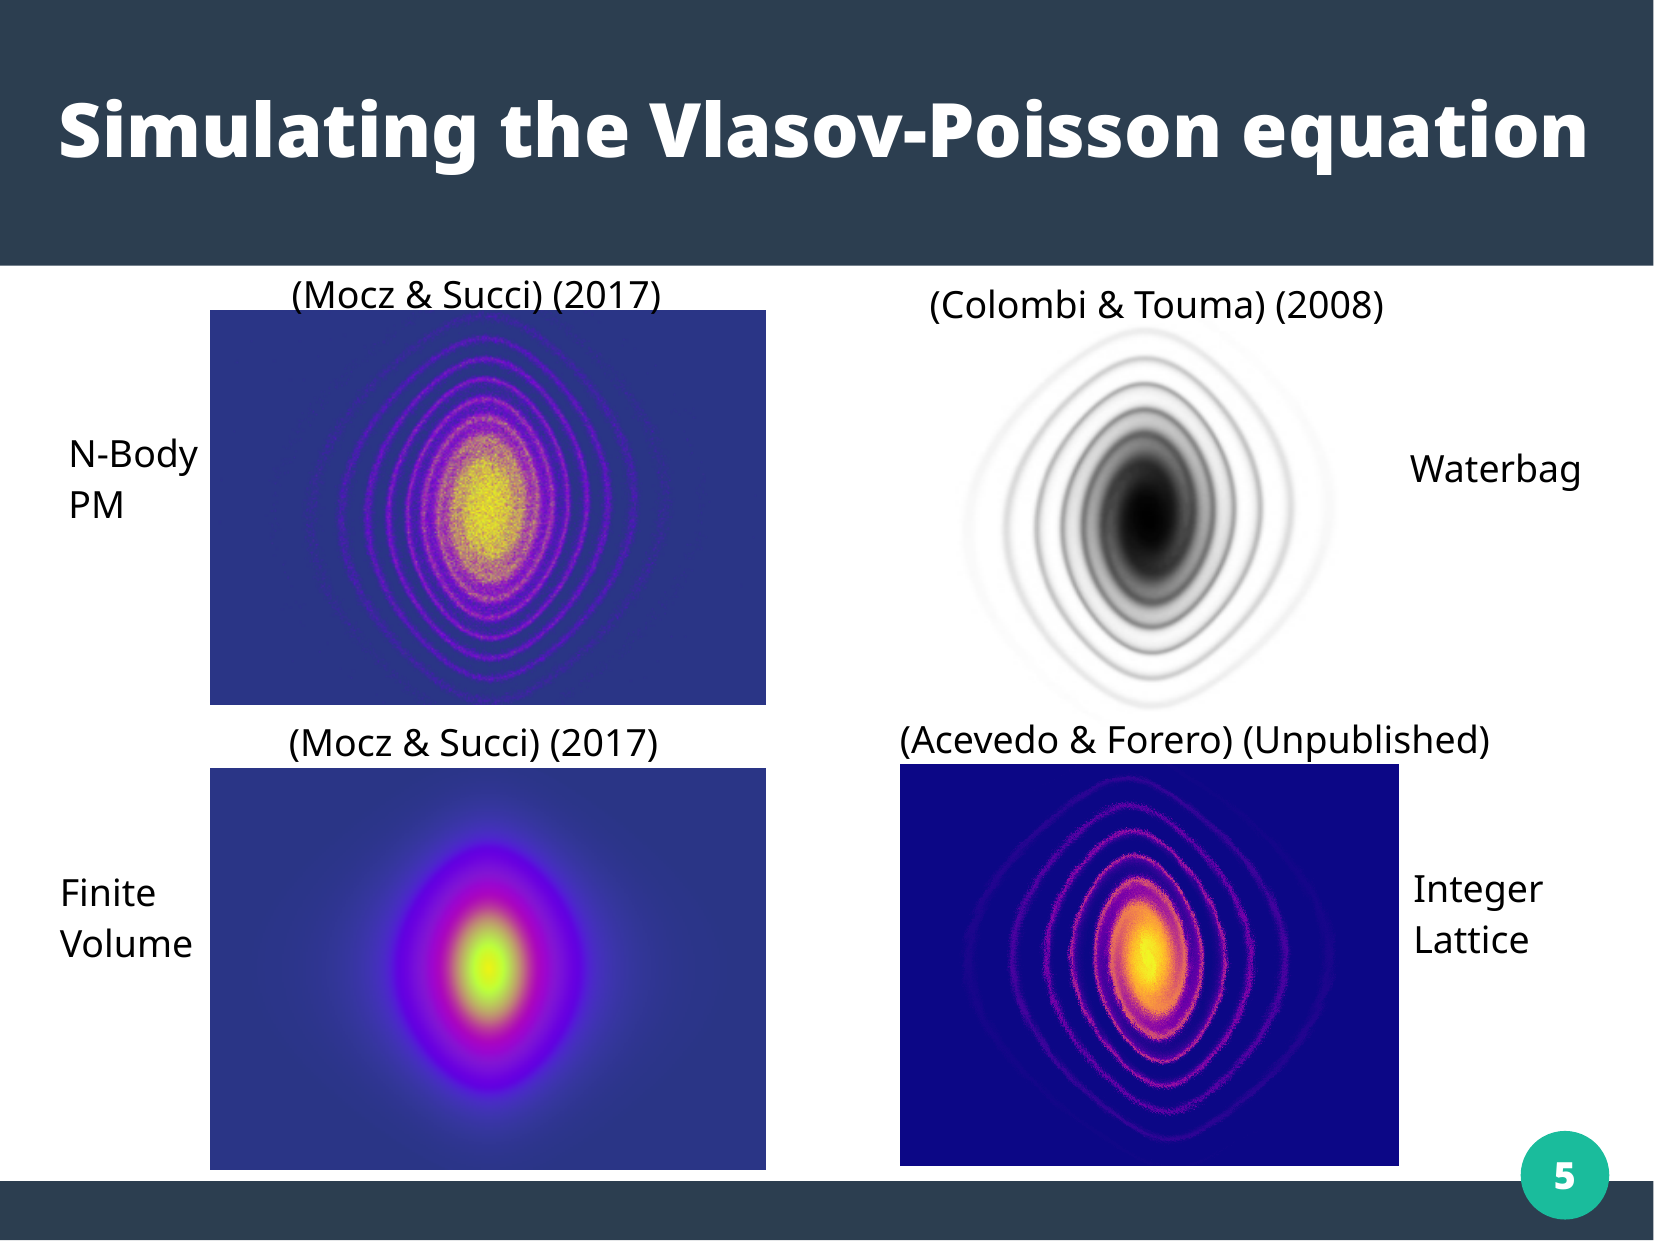

# Simulating the Vlasov-Poisson equation
(Mocz & Succi) (2017)
(Colombi & Touma) (2008)
N-Body
PM
Waterbag
(Acevedo & Forero) (Unpublished)
(Mocz & Succi) (2017)
Integer Lattice
Finite
Volume
5